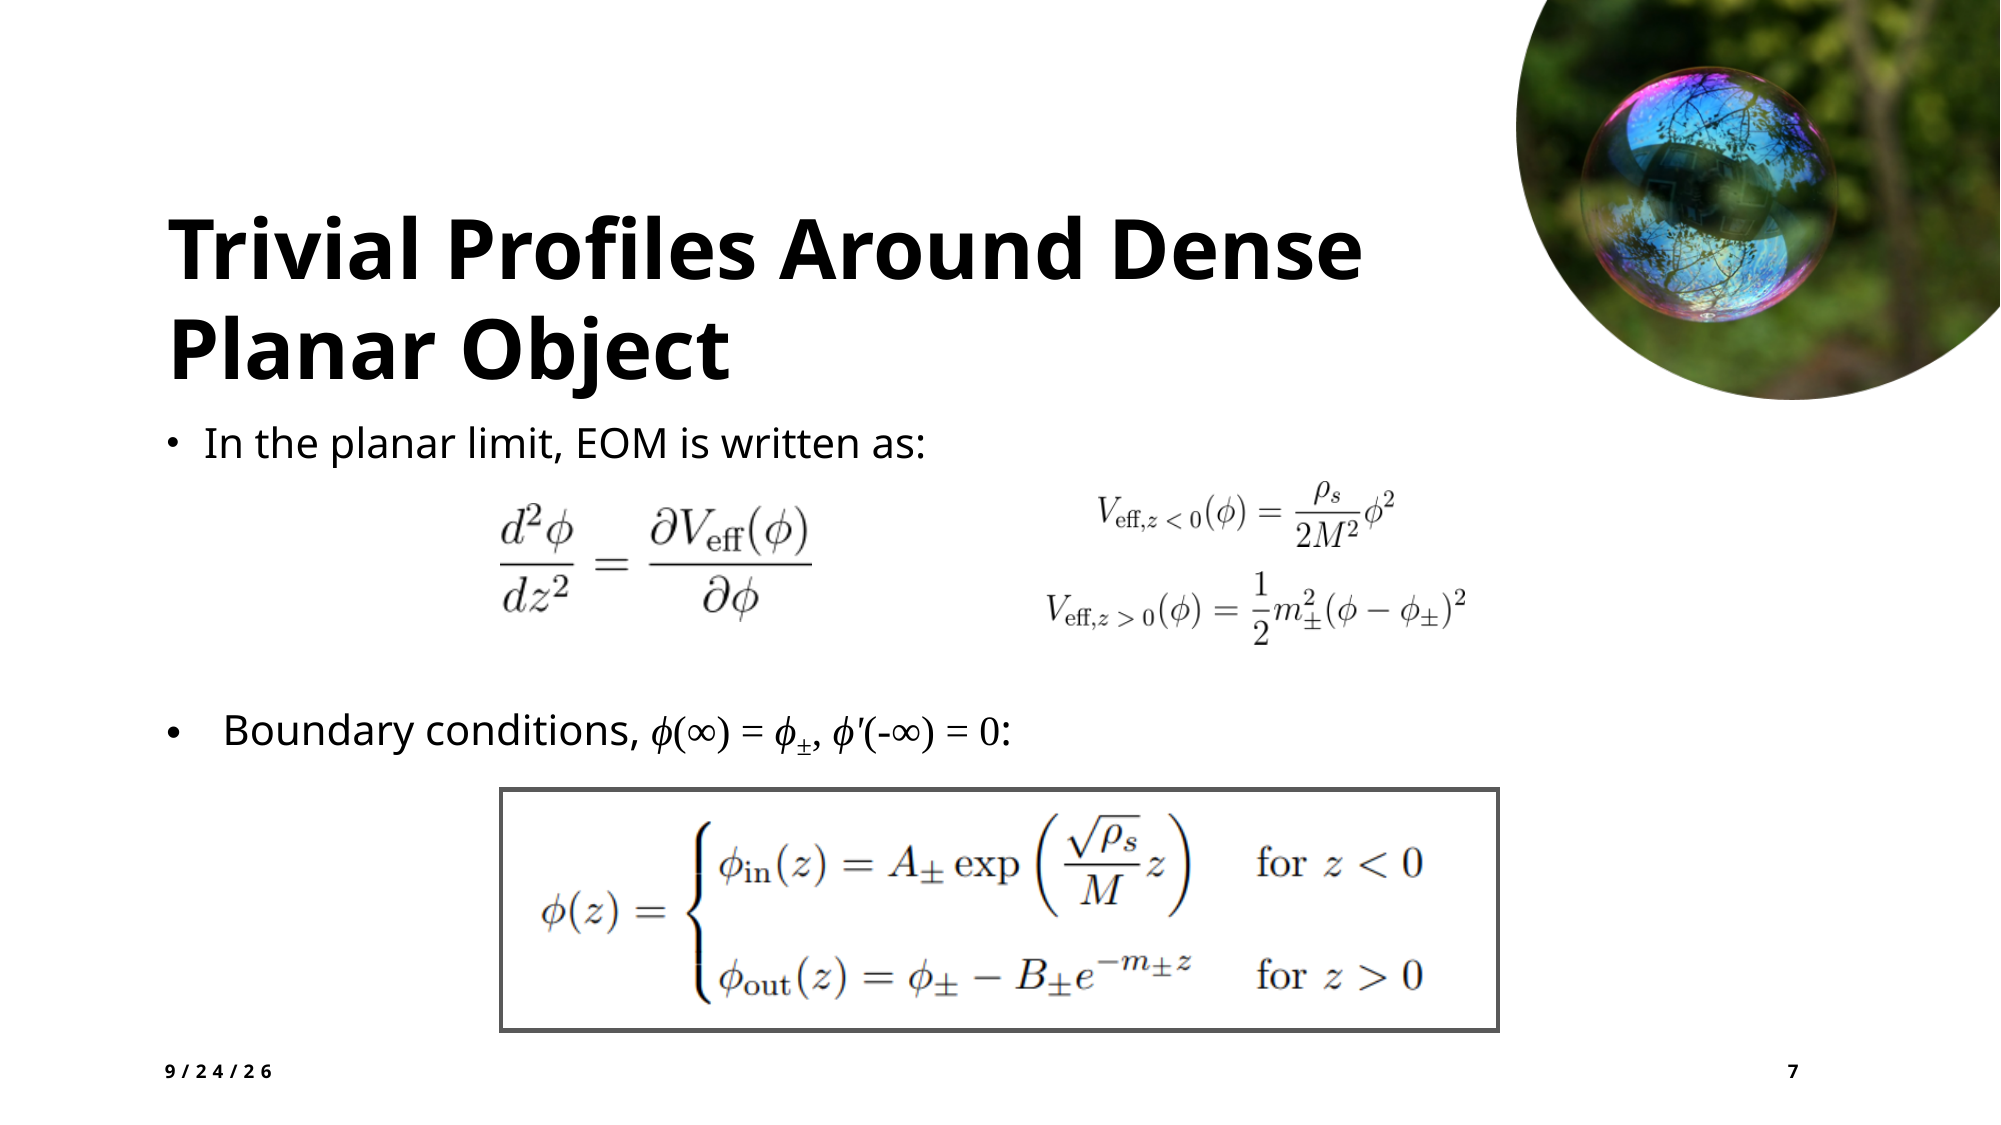

# Trivial Profiles Around Dense Planar Object
In the planar limit, EOM is written as:
Boundary conditions, ϕ(∞) = ϕ±, ϕ'(-∞) = 0:
7